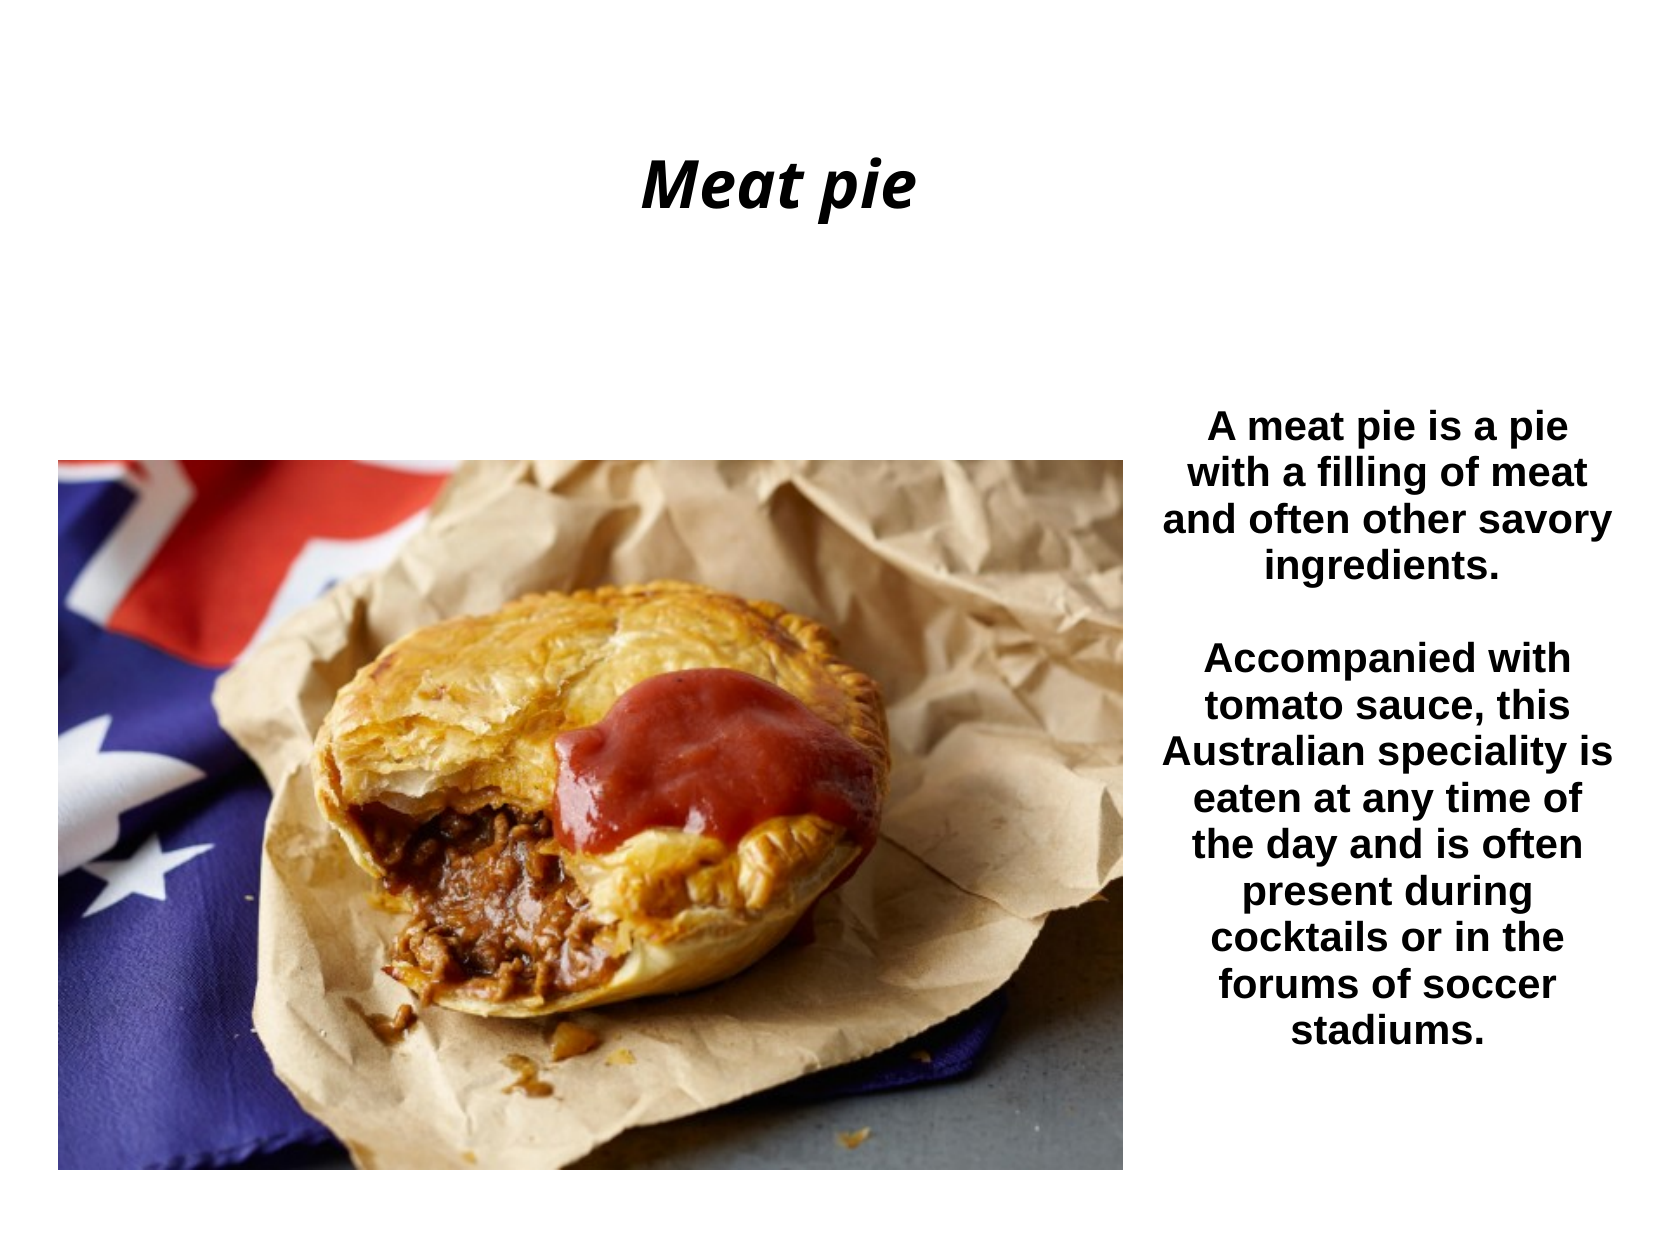

Meat pie
A meat pie is a pie with a filling of meat and often other savory ingredients.
Accompanied with tomato sauce, this Australian speciality is eaten at any time of the day and is often present during cocktails or in the forums of soccer stadiums.